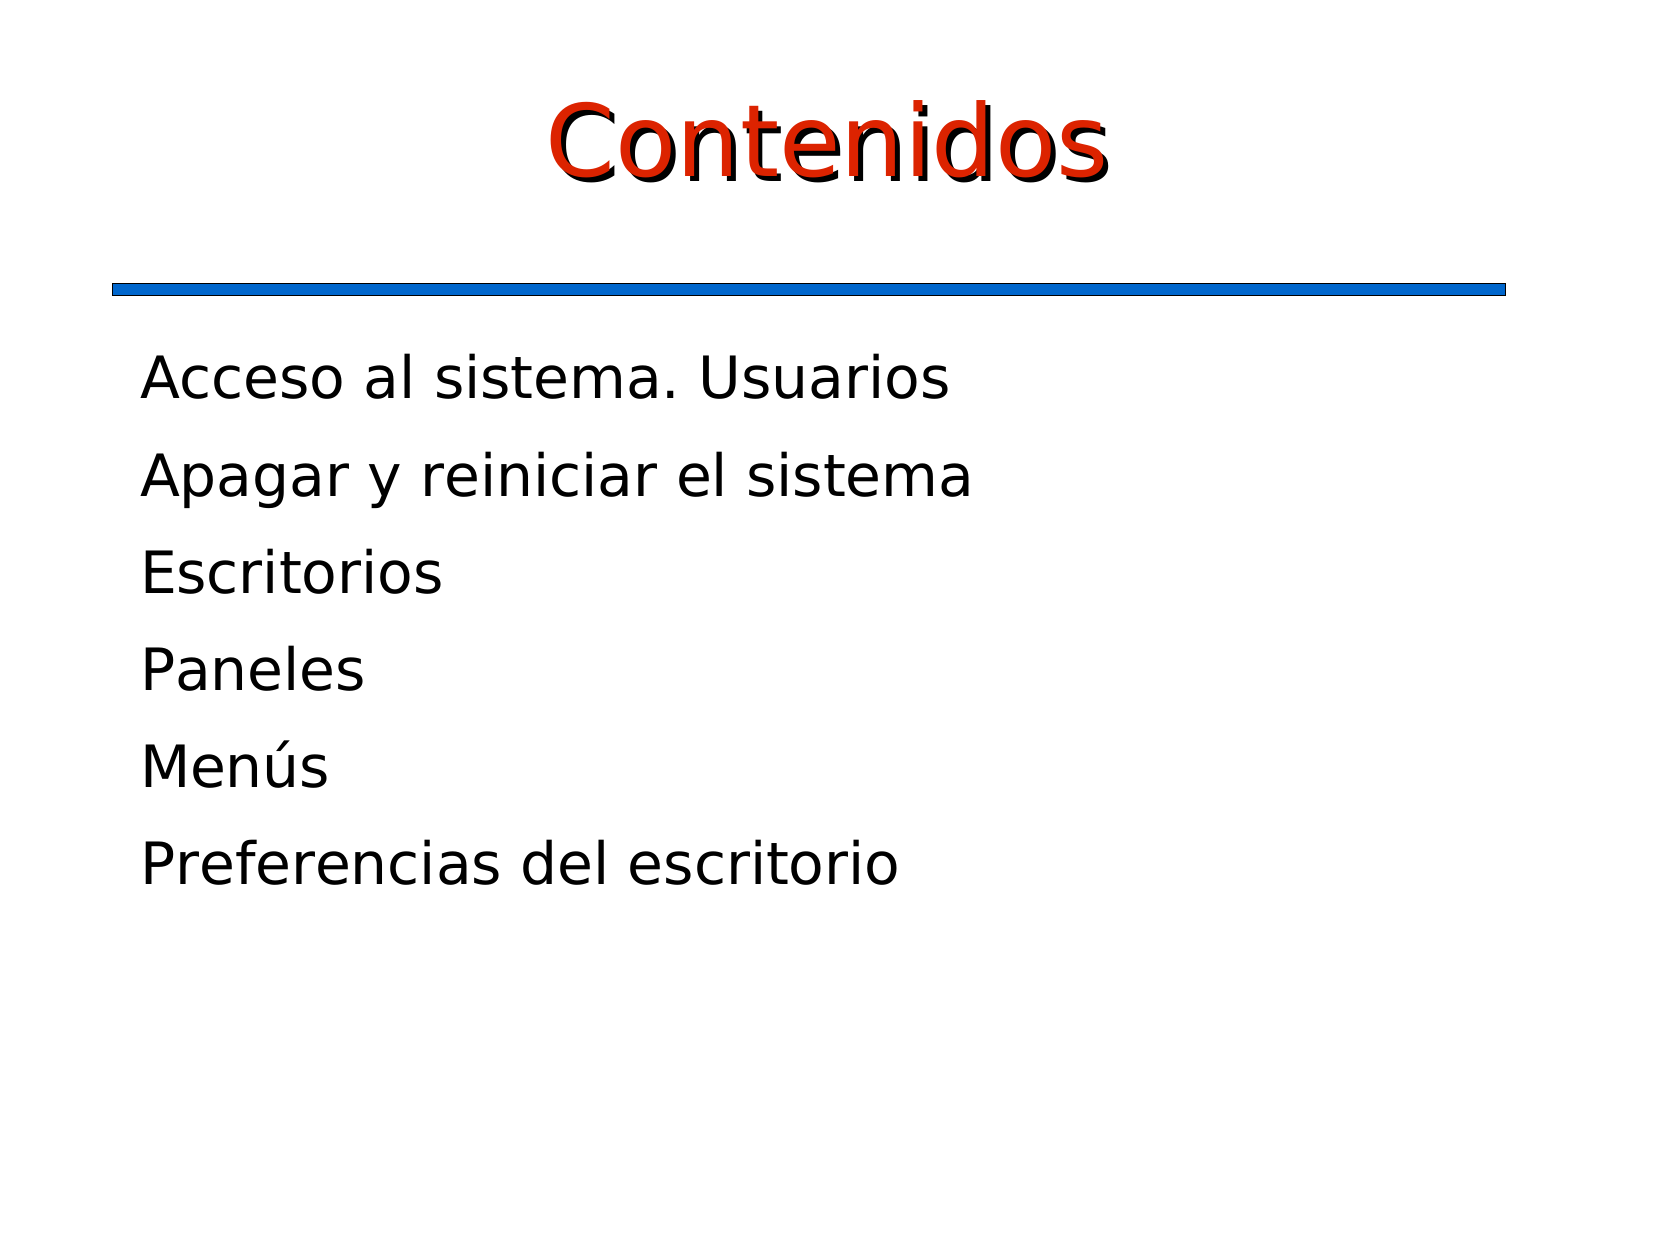

# Contenidos
 Acceso al sistema. Usuarios
 Apagar y reiniciar el sistema
 Escritorios
 Paneles
 Menús
 Preferencias del escritorio